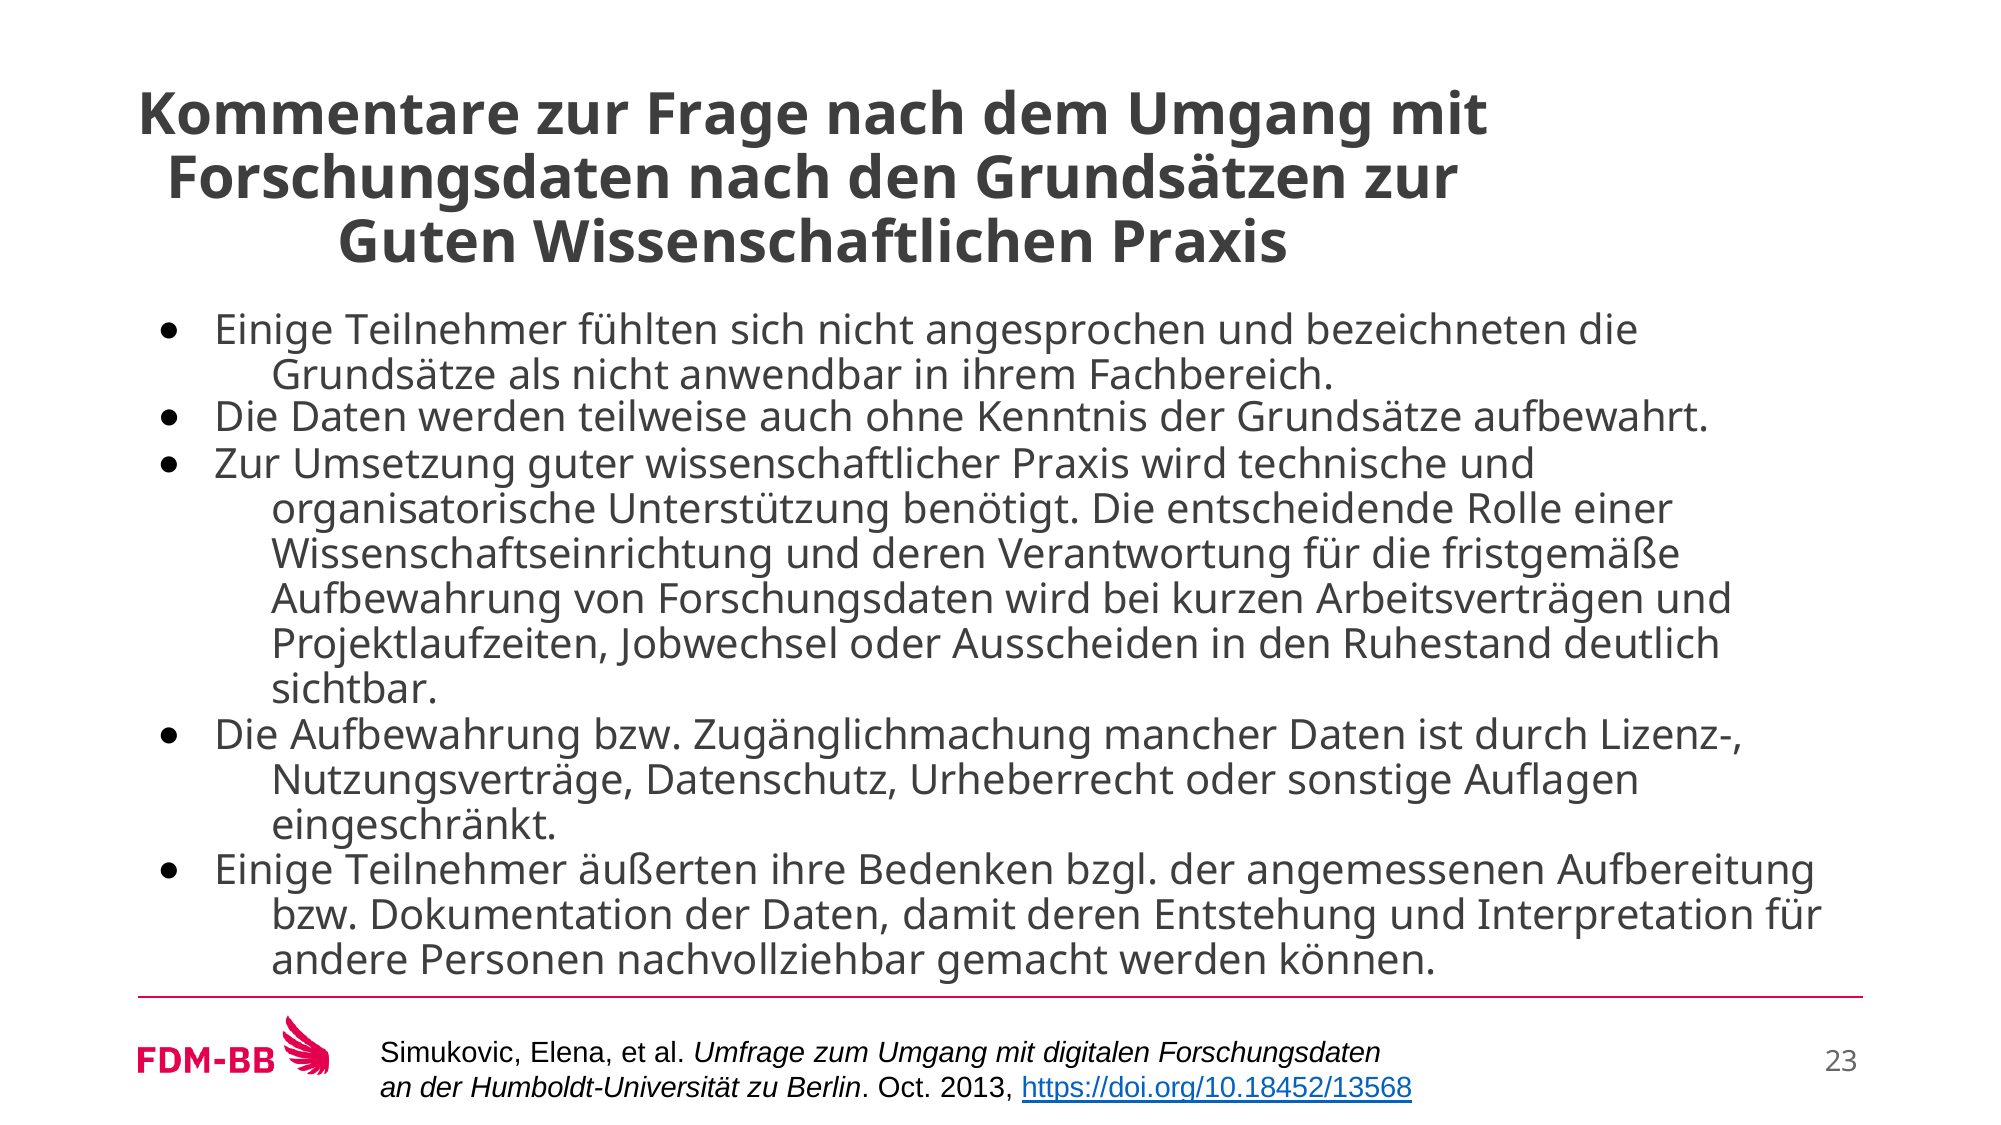

# Kommentare zur Frage nach dem Umgang mit Forschungsdaten nach den Grundsätzen zur Guten Wissenschaftlichen Praxis
Einige Teilnehmer fühlten sich nicht angesprochen und bezeichneten die Grundsätze als nicht anwendbar in ihrem Fachbereich.
Die Daten werden teilweise auch ohne Kenntnis der Grundsätze aufbewahrt.
Zur Umsetzung guter wissenschaftlicher Praxis wird technische und organisatorische Unterstützung benötigt. Die entscheidende Rolle einer Wissenschaftseinrichtung und deren Verantwortung für die fristgemäße Aufbewahrung von Forschungsdaten wird bei kurzen Arbeitsverträgen und Projektlaufzeiten, Jobwechsel oder Ausscheiden in den Ruhestand deutlich sichtbar.
Die Aufbewahrung bzw. Zugänglichmachung mancher Daten ist durch Lizenz-, Nutzungsverträge, Datenschutz, Urheberrecht oder sonstige Auflagen eingeschränkt.
Einige Teilnehmer äußerten ihre Bedenken bzgl. der angemessenen Aufbereitung bzw. Dokumentation der Daten, damit deren Entstehung und Interpretation für andere Personen nachvollziehbar gemacht werden können.
Simukovic, Elena, et al. Umfrage zum Umgang mit digitalen Forschungsdaten an der Humboldt-Universität zu Berlin. Oct. 2013, https://doi.org/10.18452/13568.
23